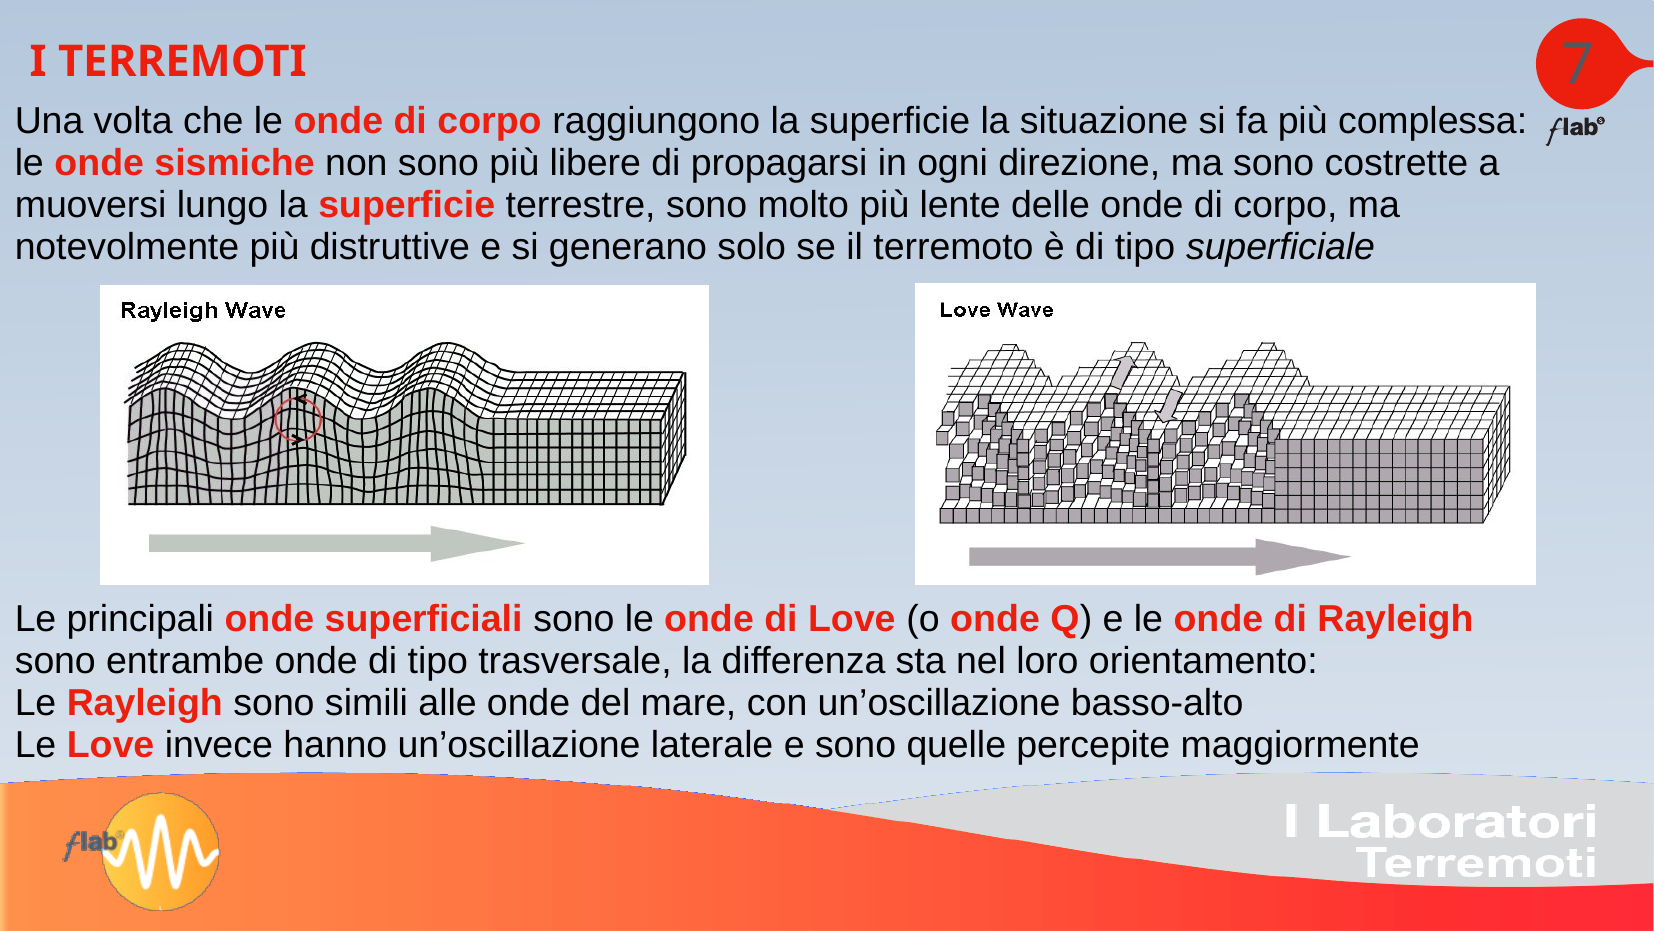

7
I TERREMOTI
Una volta che le onde di corpo raggiungono la superficie la situazione si fa più complessa: le onde sismiche non sono più libere di propagarsi in ogni direzione, ma sono costrette a muoversi lungo la superficie terrestre, sono molto più lente delle onde di corpo, ma notevolmente più distruttive e si generano solo se il terremoto è di tipo superficiale
Le principali onde superficiali sono le onde di Love (o onde Q) e le onde di Rayleigh
sono entrambe onde di tipo trasversale, la differenza sta nel loro orientamento:
Le Rayleigh sono simili alle onde del mare, con un’oscillazione basso-alto
Le Love invece hanno un’oscillazione laterale e sono quelle percepite maggiormente